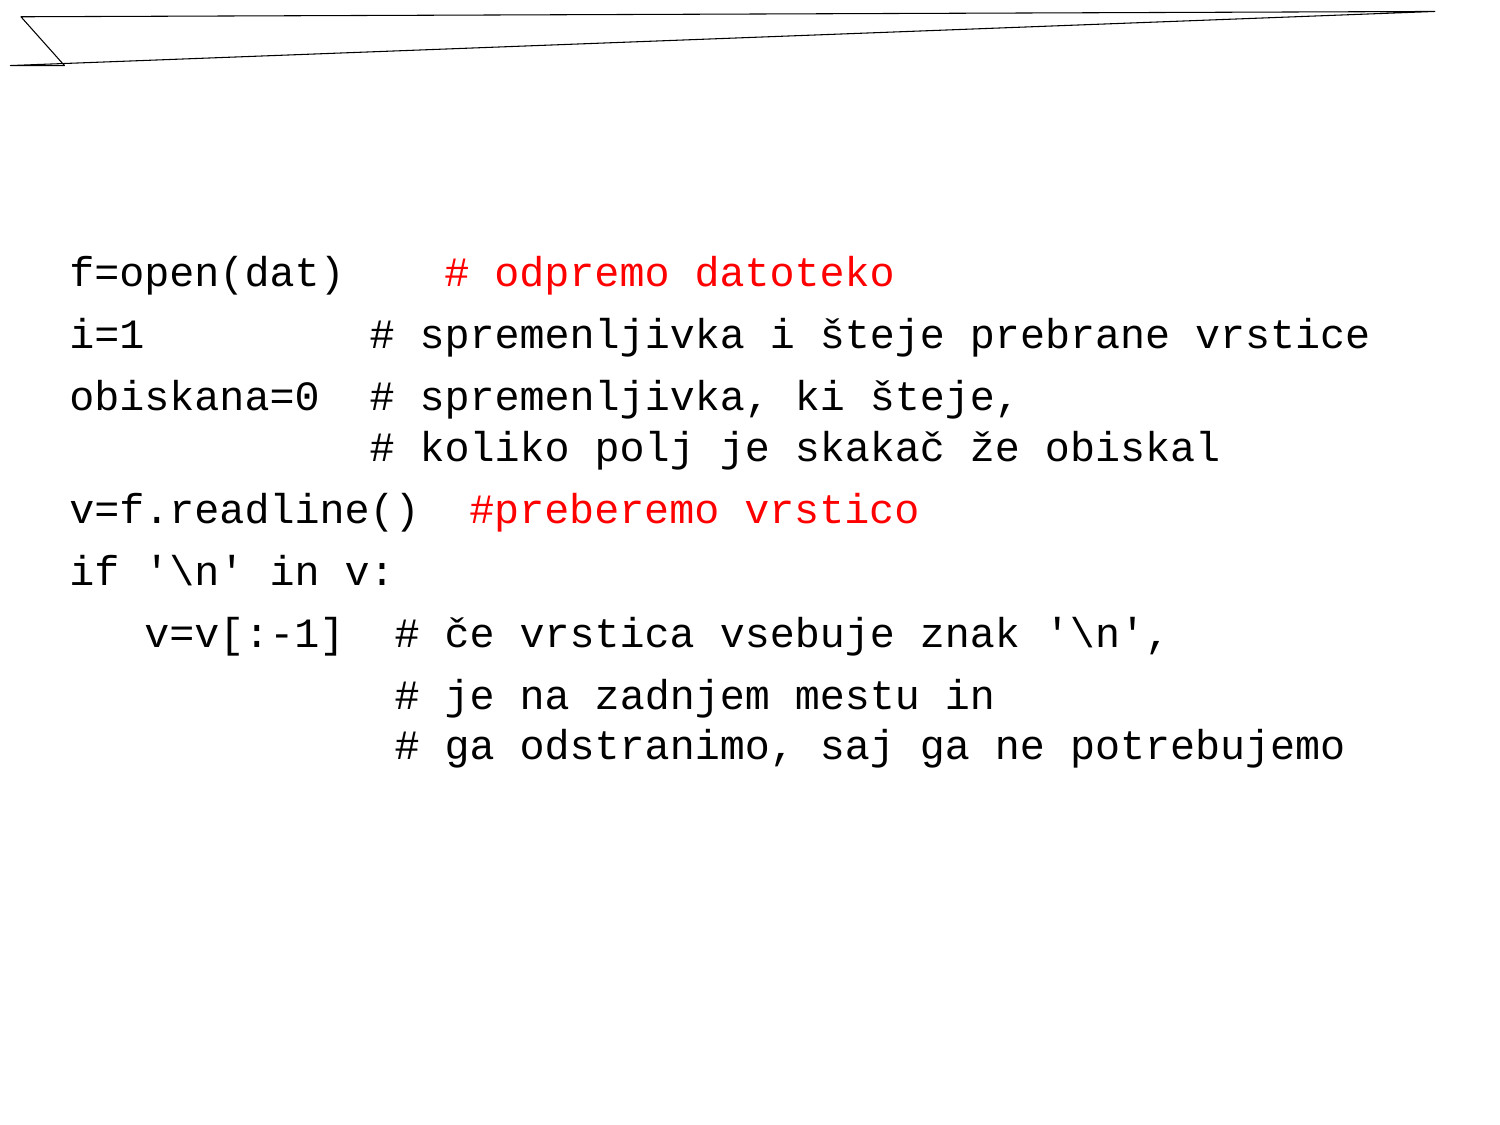

# f=open(dat) # odpremo datoteko
 i=1 # spremenljivka i šteje prebrane vrstice
 obiskana=0 # spremenljivka, ki šteje,
 # koliko polj je skakač že obiskal
 v=f.readline() #preberemo vrstico
 if '\n' in v:
 v=v[:-1] # če vrstica vsebuje znak '\n',
 # je na zadnjem mestu in
 # ga odstranimo, saj ga ne potrebujemo